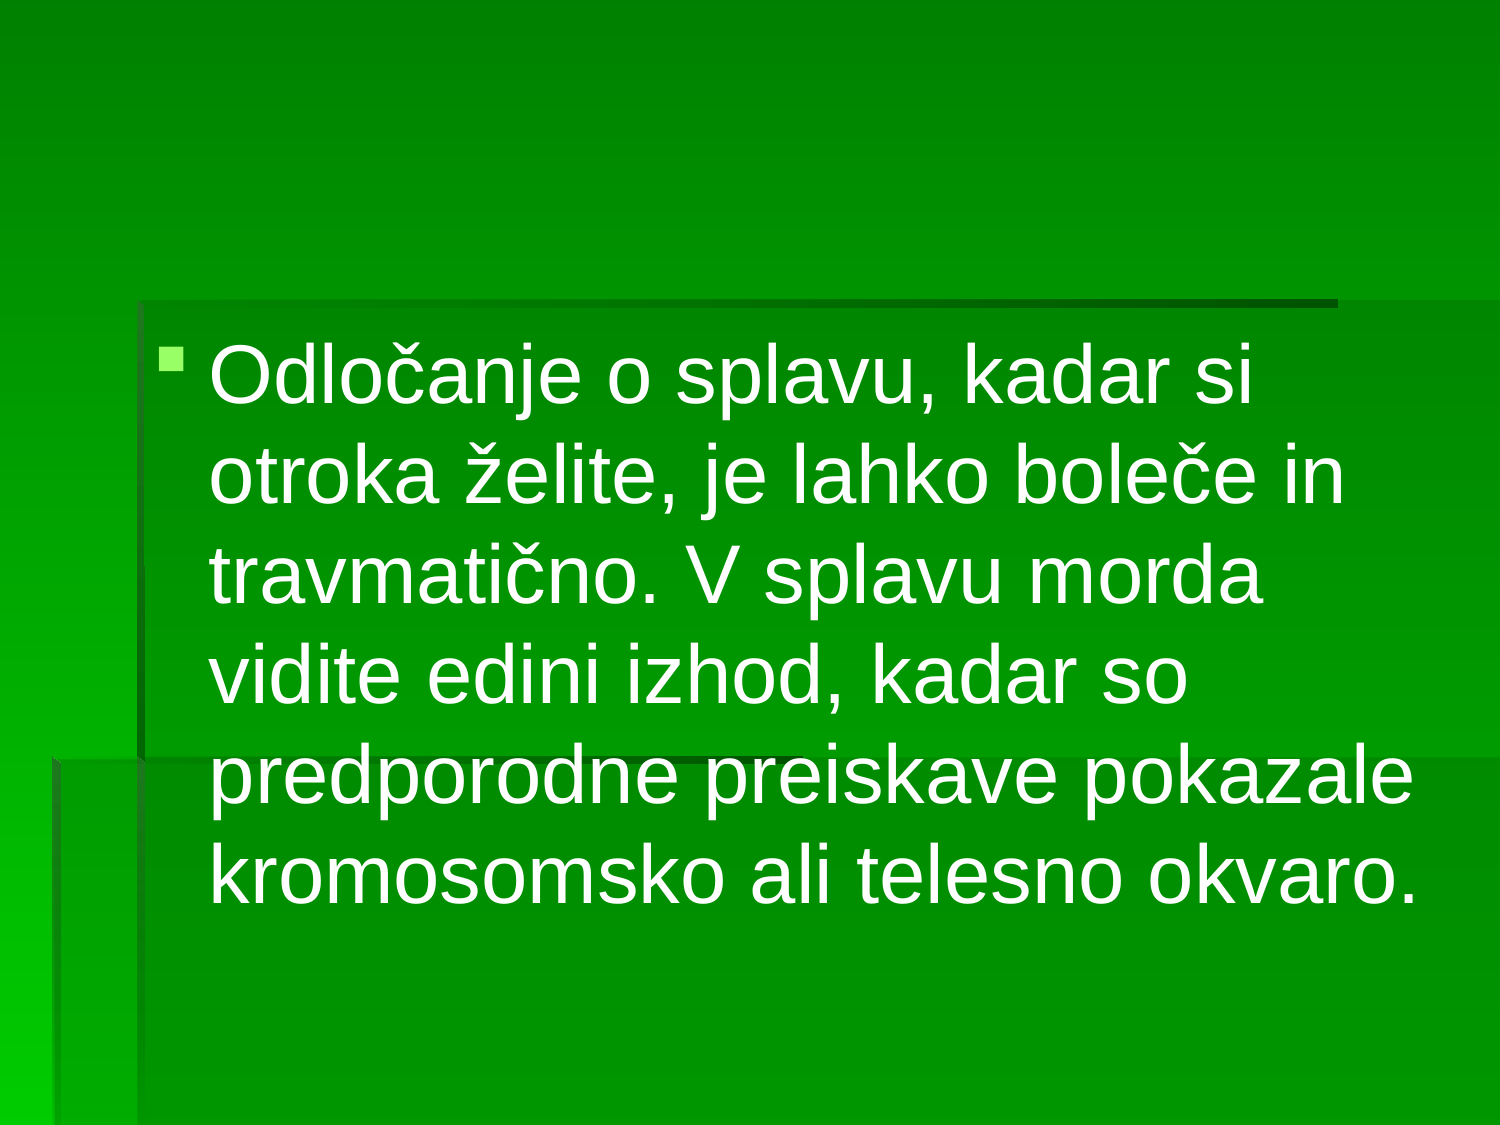

#
Odločanje o splavu, kadar si otroka želite, je lahko boleče in travmatično. V splavu morda vidite edini izhod, kadar so predporodne preiskave pokazale kromosomsko ali telesno okvaro.